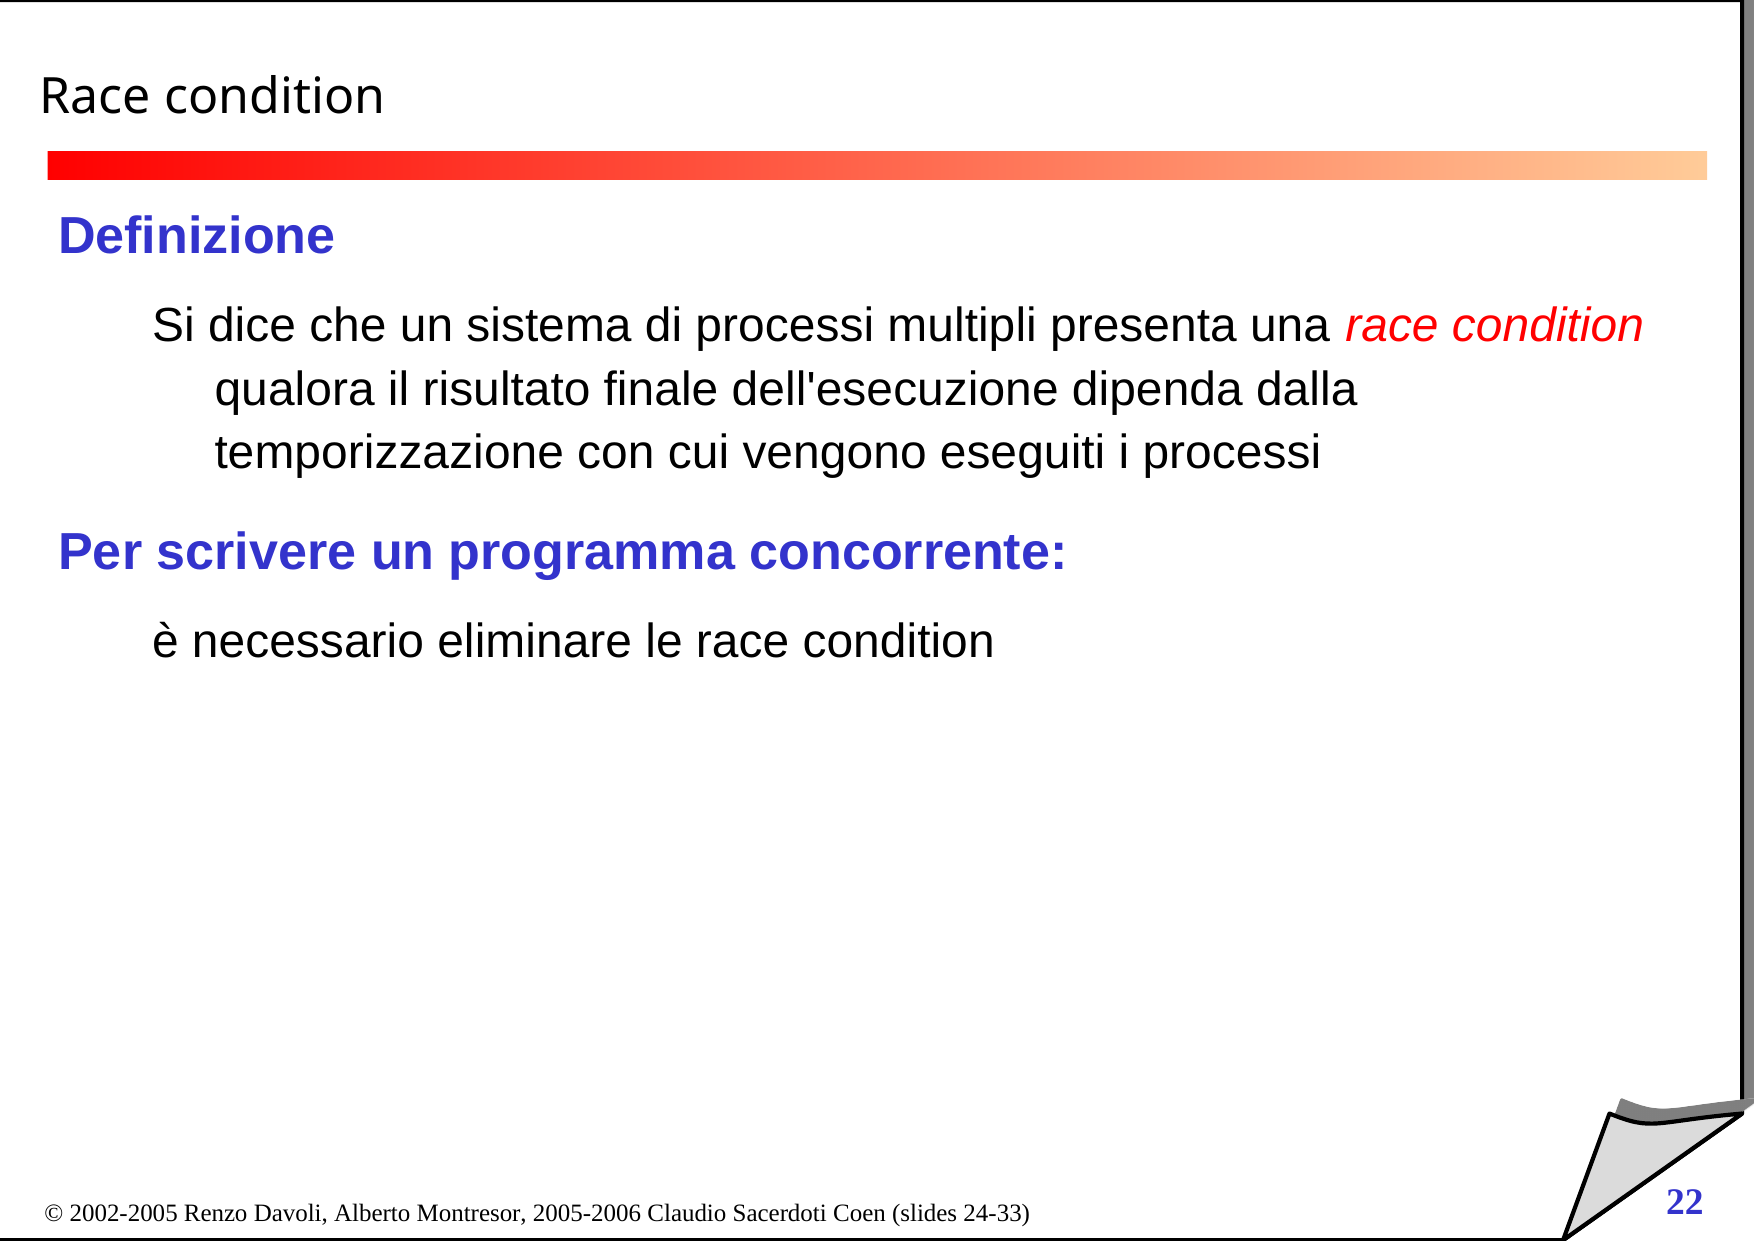

# Race condition
Definizione
Si dice che un sistema di processi multipli presenta una race condition qualora il risultato finale dell'esecuzione dipenda dalla temporizzazione con cui vengono eseguiti i processi
Per scrivere un programma concorrente:
è necessario eliminare le race condition